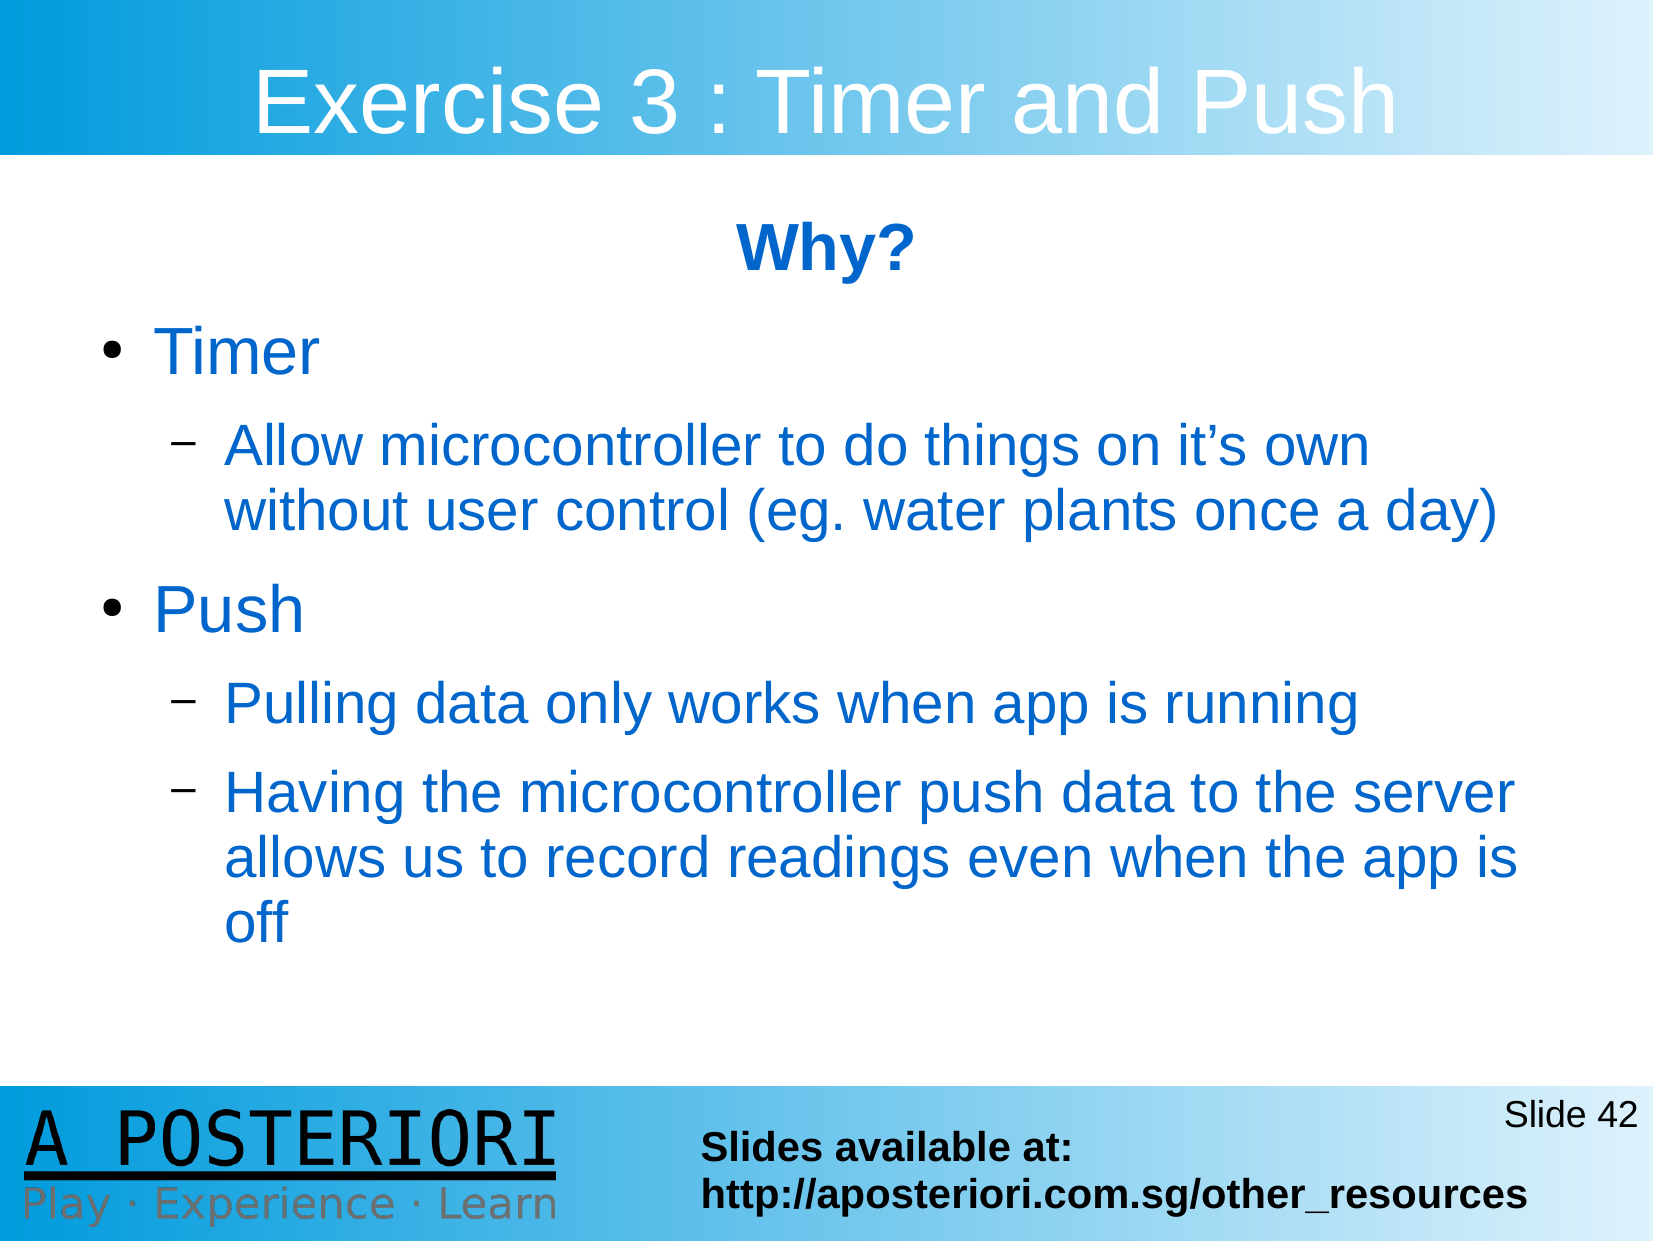

# Exercise 3 : Timer and Push
Why?
Timer
Allow microcontroller to do things on it’s own without user control (eg. water plants once a day)
Push
Pulling data only works when app is running
Having the microcontroller push data to the server allows us to record readings even when the app is off